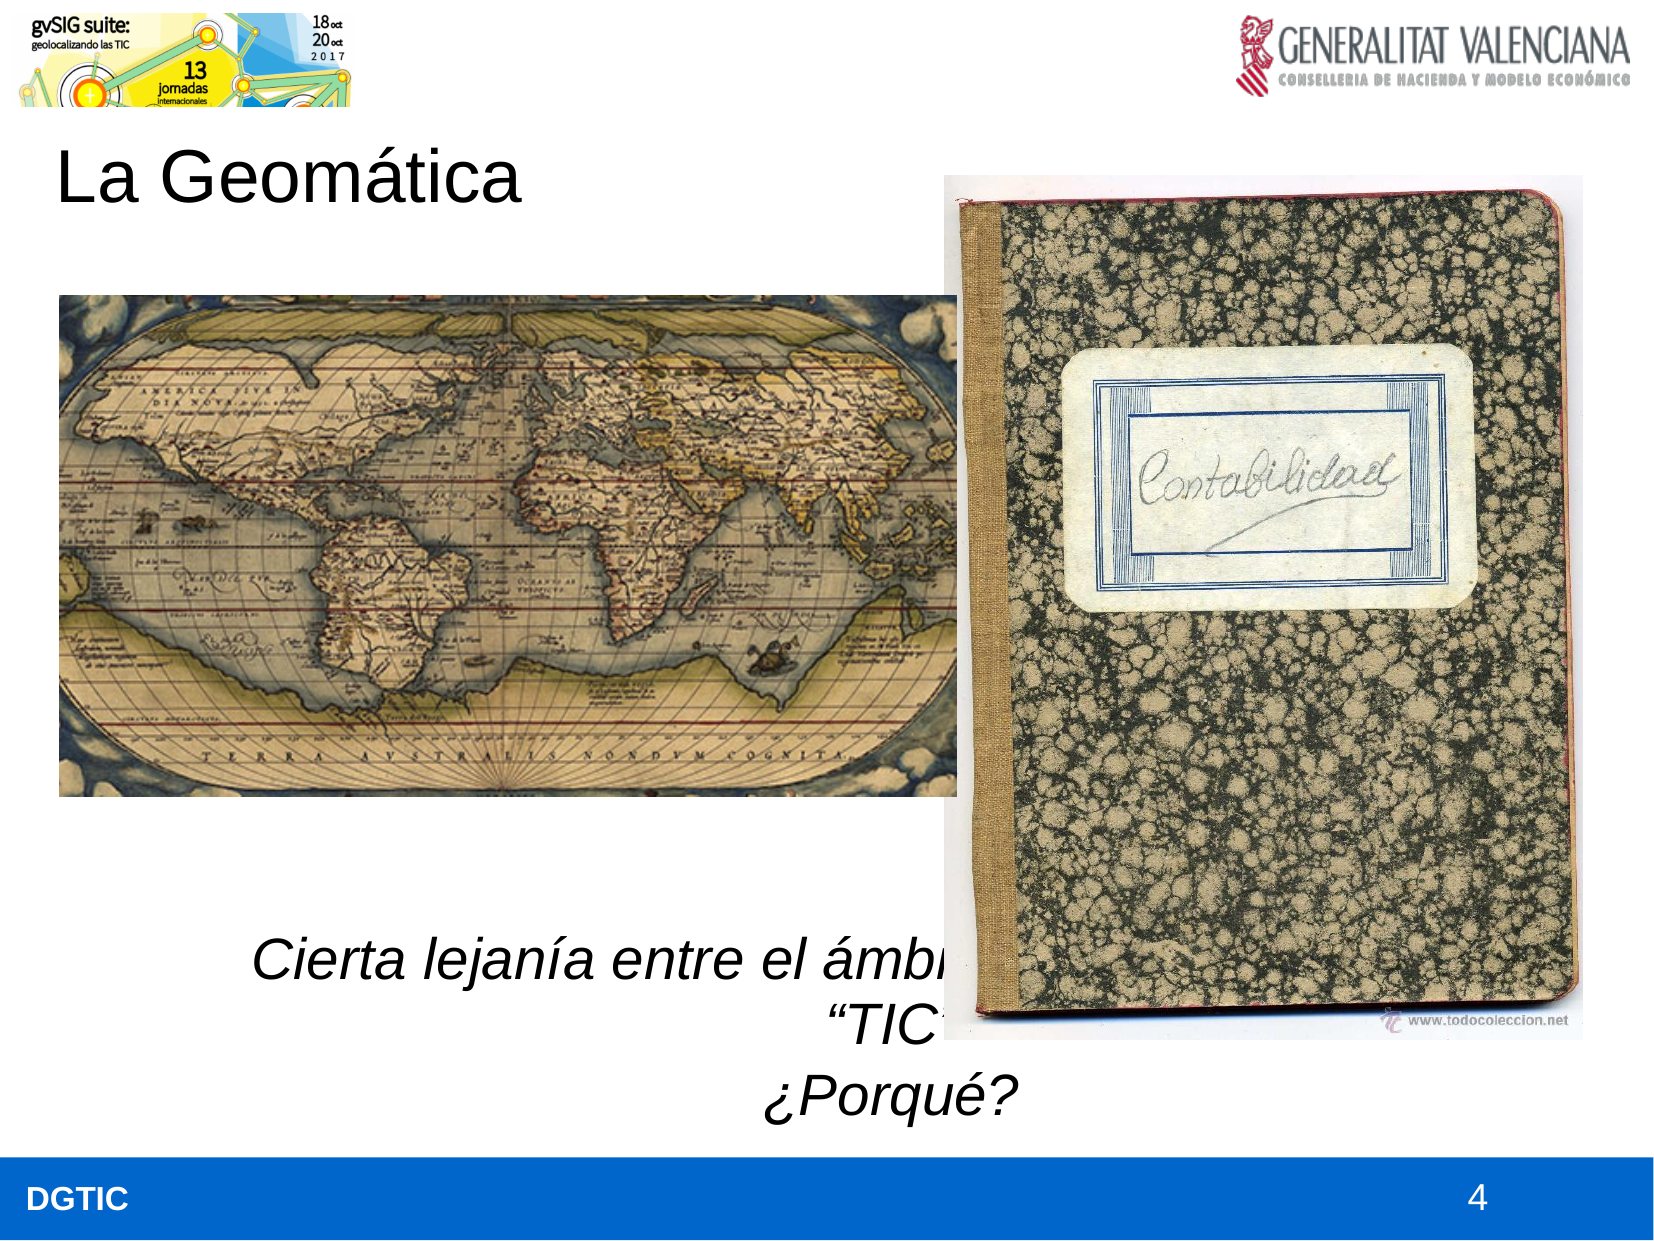

# La Geomática
Geomática
Carácter multidisciplinar: 			comp GEO + comp informática
Hemos de romper barreras y colaborar
Cierta lejanía entre el ámbito “geo” y el ámbito de “TIC”
¿Porqué?